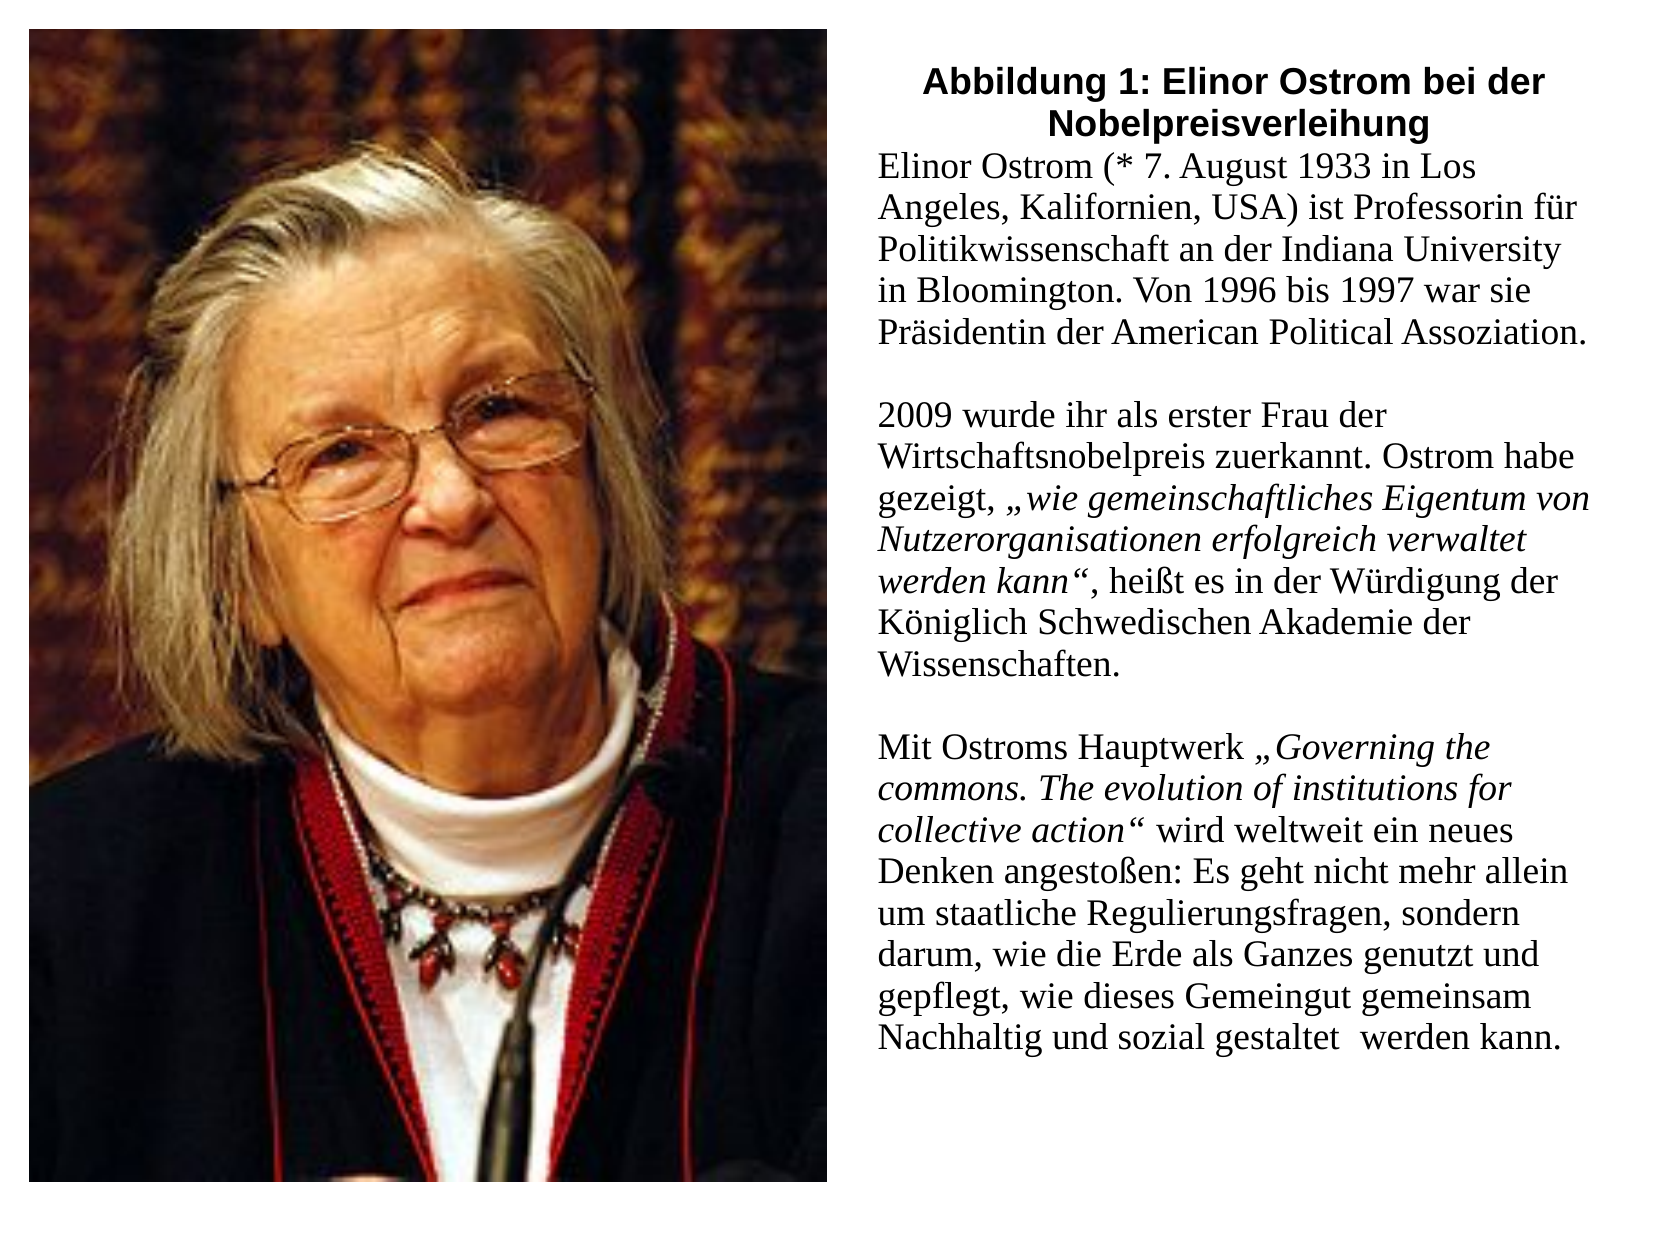

Abbildung 1: Elinor Ostrom bei der
Nobelpreisverleihung
Elinor Ostrom (* 7. August 1933 in Los
Angeles, Kalifornien, USA) ist Professorin für
Politikwissenschaft an der Indiana University
in Bloomington. Von 1996 bis 1997 war sie
Präsidentin der American Political Assoziation.
2009 wurde ihr als erster Frau der
Wirtschaftsnobelpreis zuerkannt. Ostrom habe
gezeigt, „wie gemeinschaftliches Eigentum von
Nutzerorganisationen erfolgreich verwaltet
werden kann“, heißt es in der Würdigung der
Königlich Schwedischen Akademie der
Wissenschaften.
Mit Ostroms Hauptwerk „Governing the
commons. The evolution of institutions for
collective action“ wird weltweit ein neues
Denken angestoßen: Es geht nicht mehr allein
um staatliche Regulierungsfragen, sondern
darum, wie die Erde als Ganzes genutzt und
gepflegt, wie dieses Gemeingut gemeinsam
Nachhaltig und sozial gestaltet werden kann.